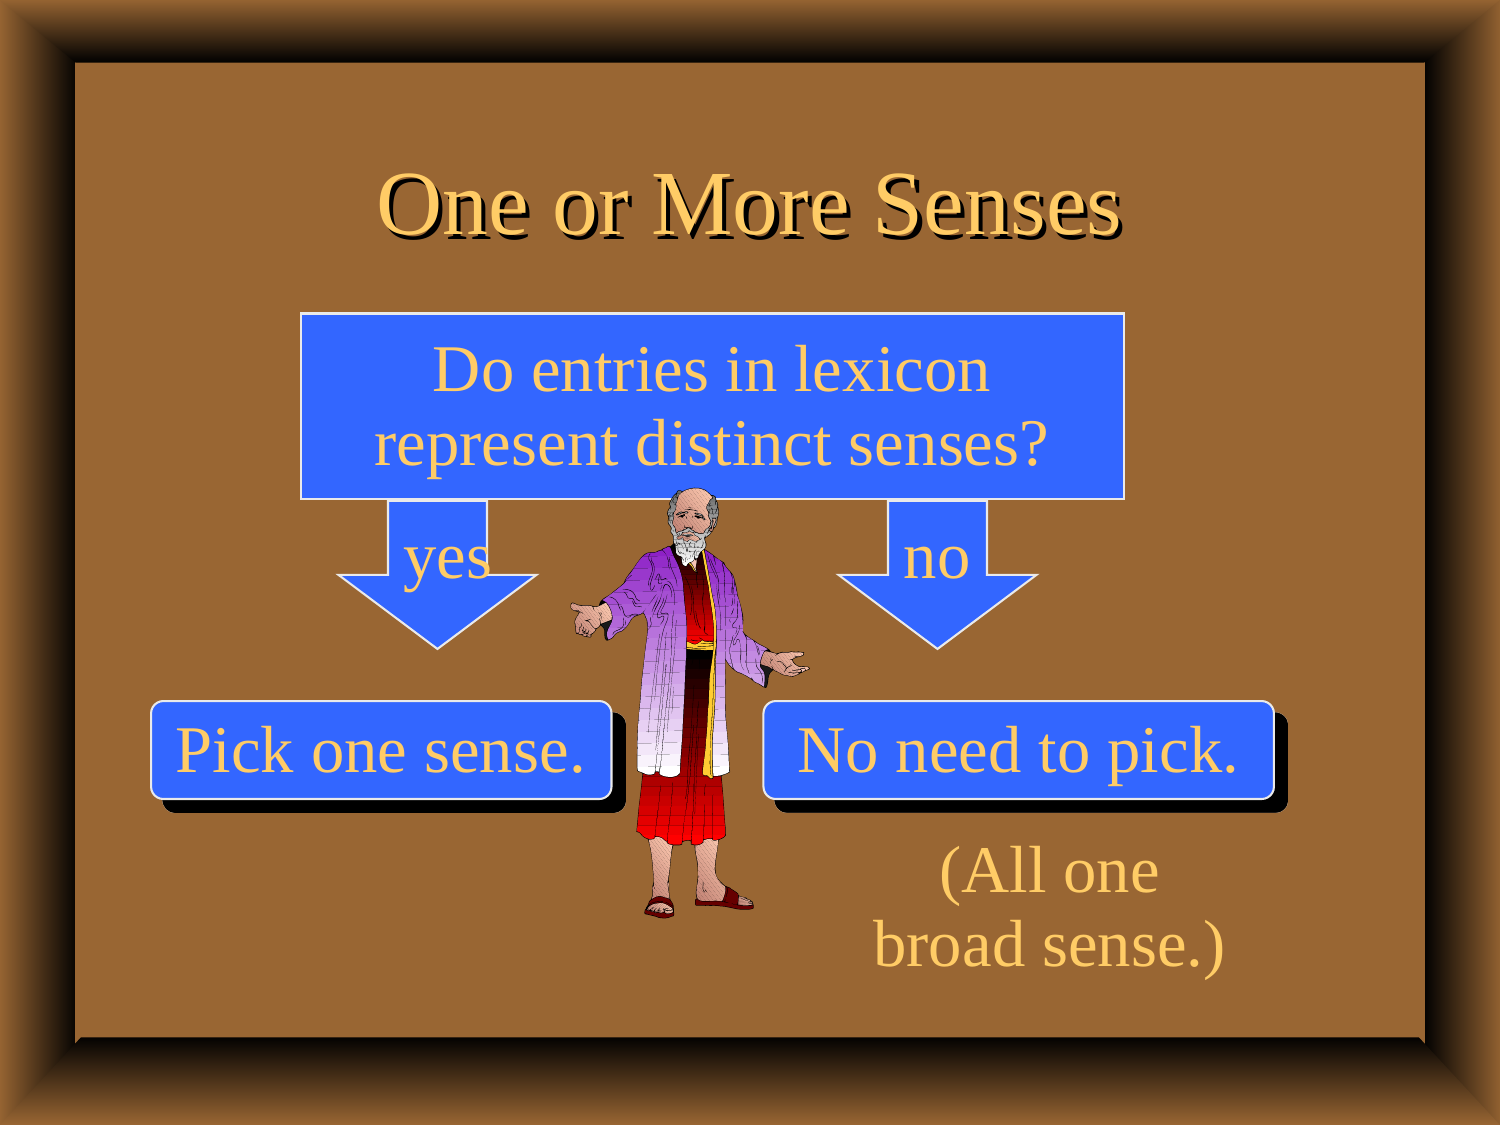

# One or More Senses
Do entries in lexicon
represent distinct senses?
yes
Pick one sense.
no
No need to pick.
(All one
broad sense.)